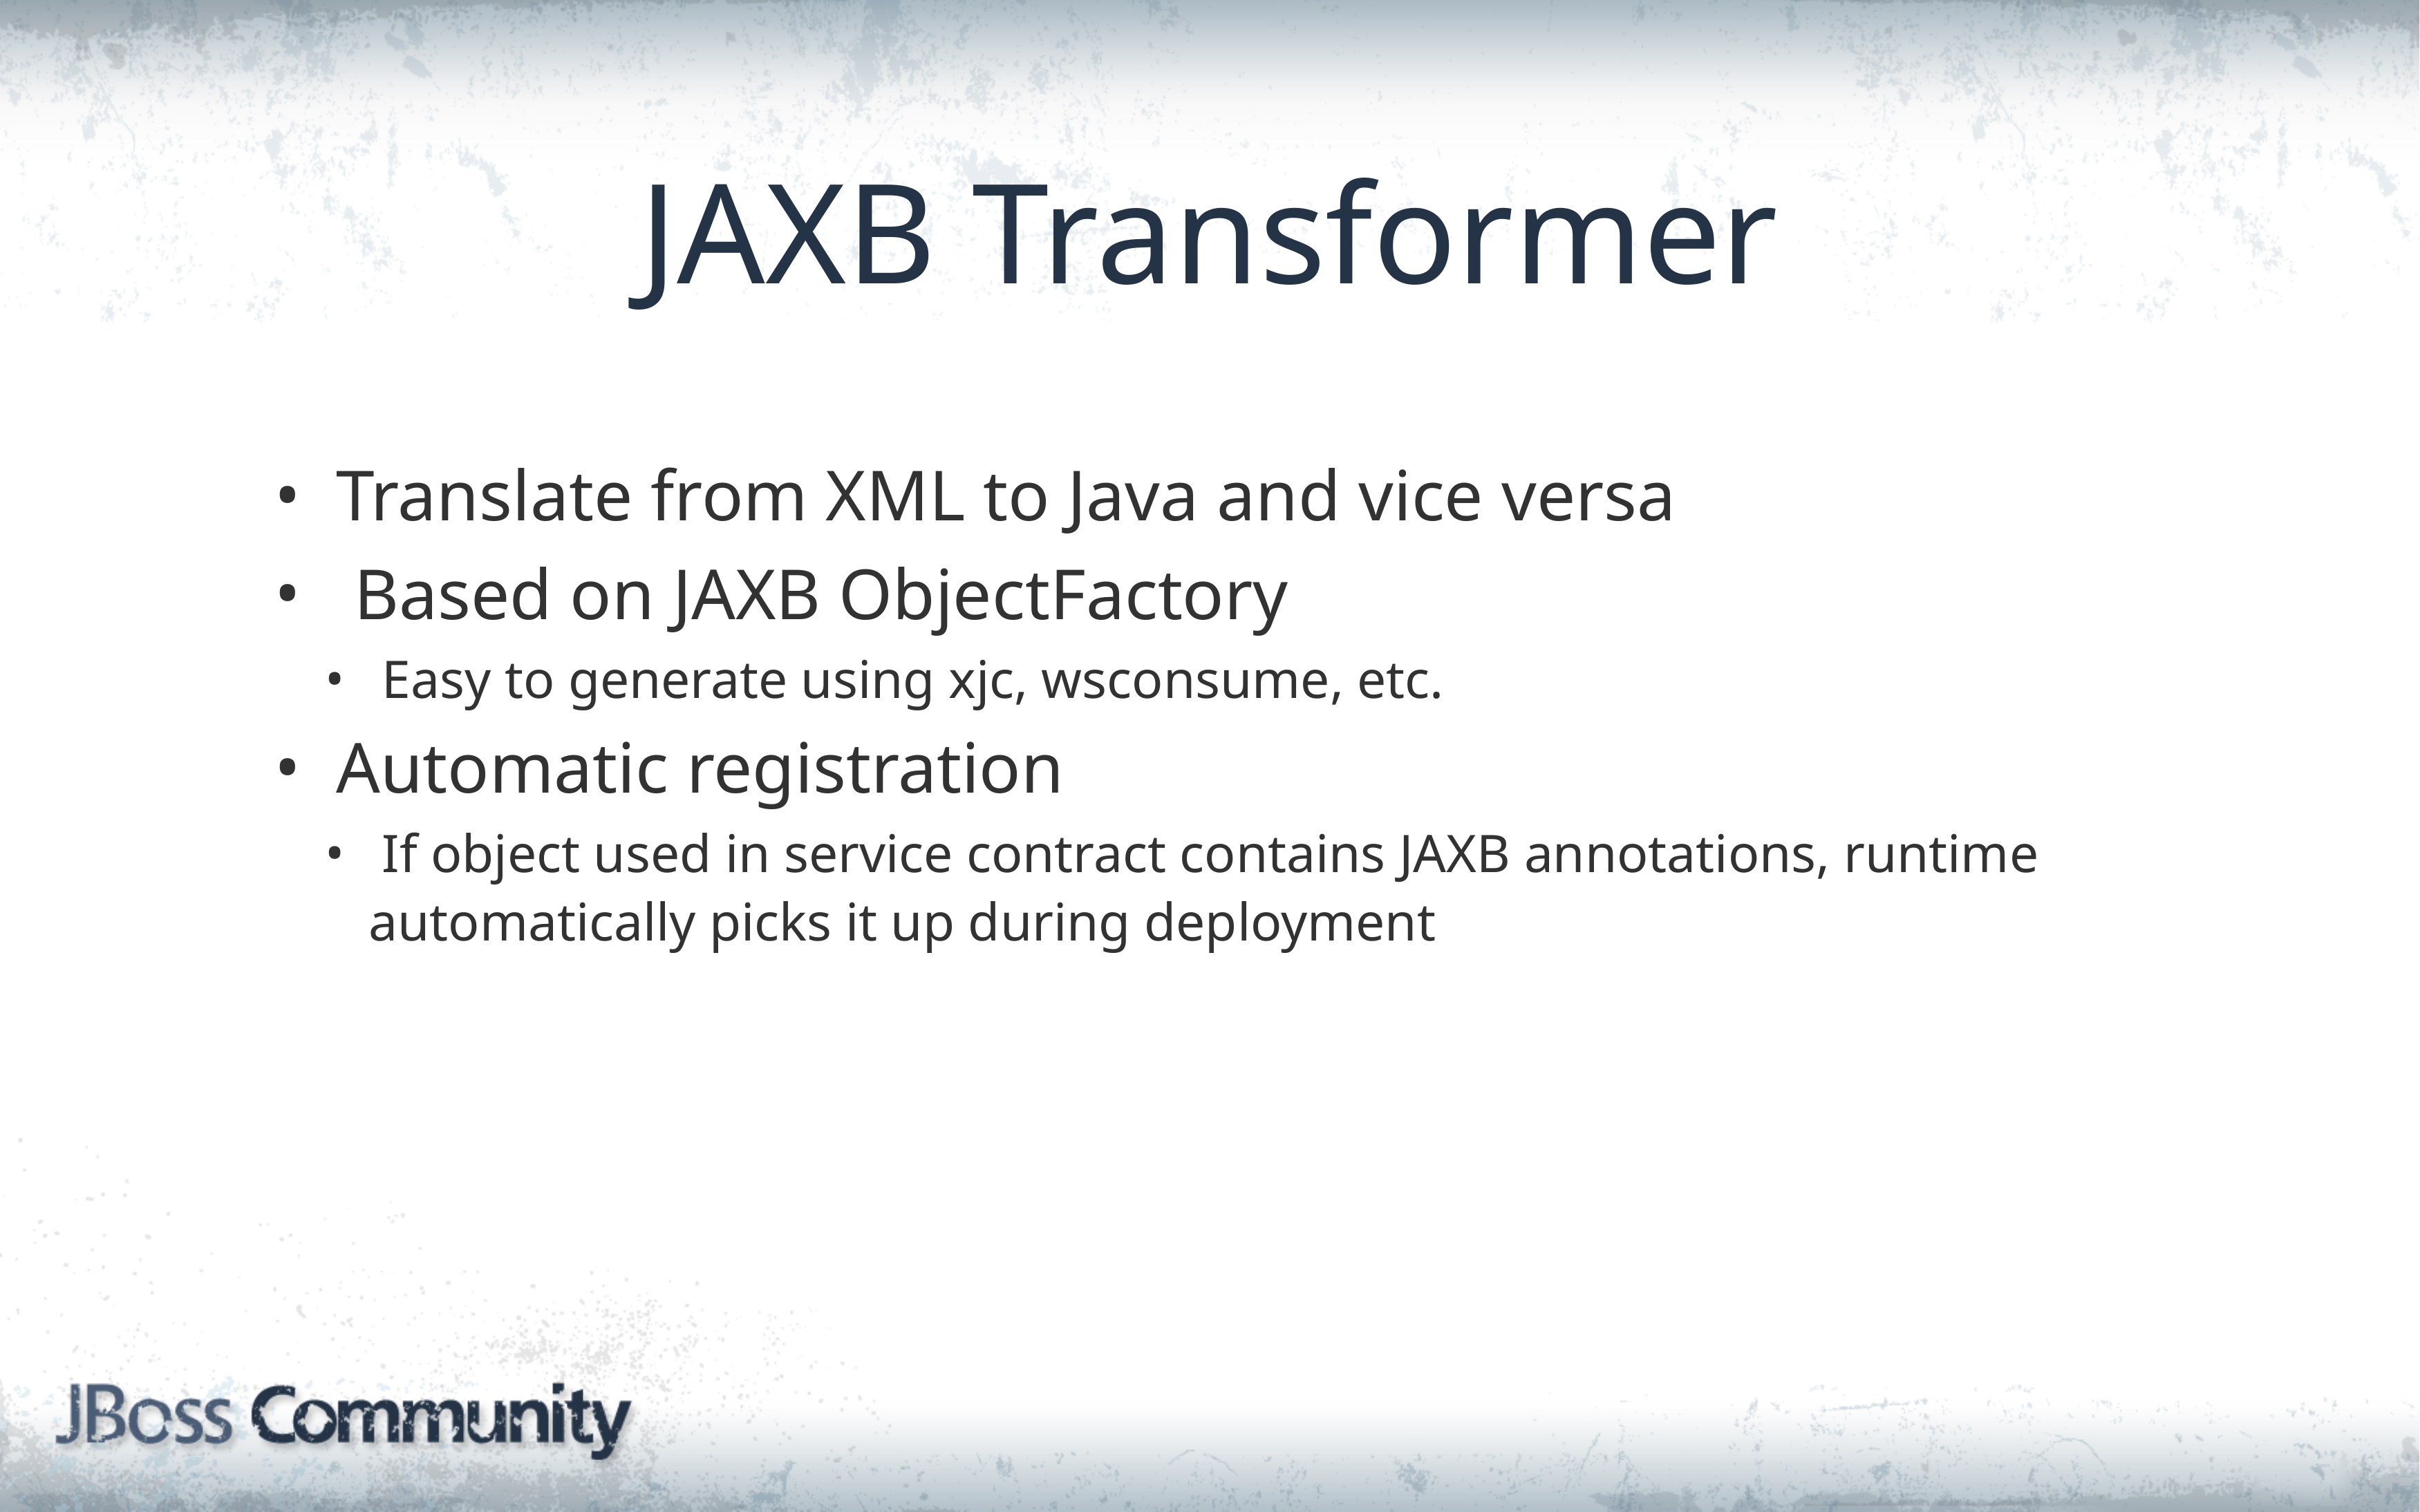

# JAXB Transformer
 Translate from XML to Java and vice versa
 Based on JAXB ObjectFactory
 Easy to generate using xjc, wsconsume, etc.
 Automatic registration
 If object used in service contract contains JAXB annotations, runtime automatically picks it up during deployment